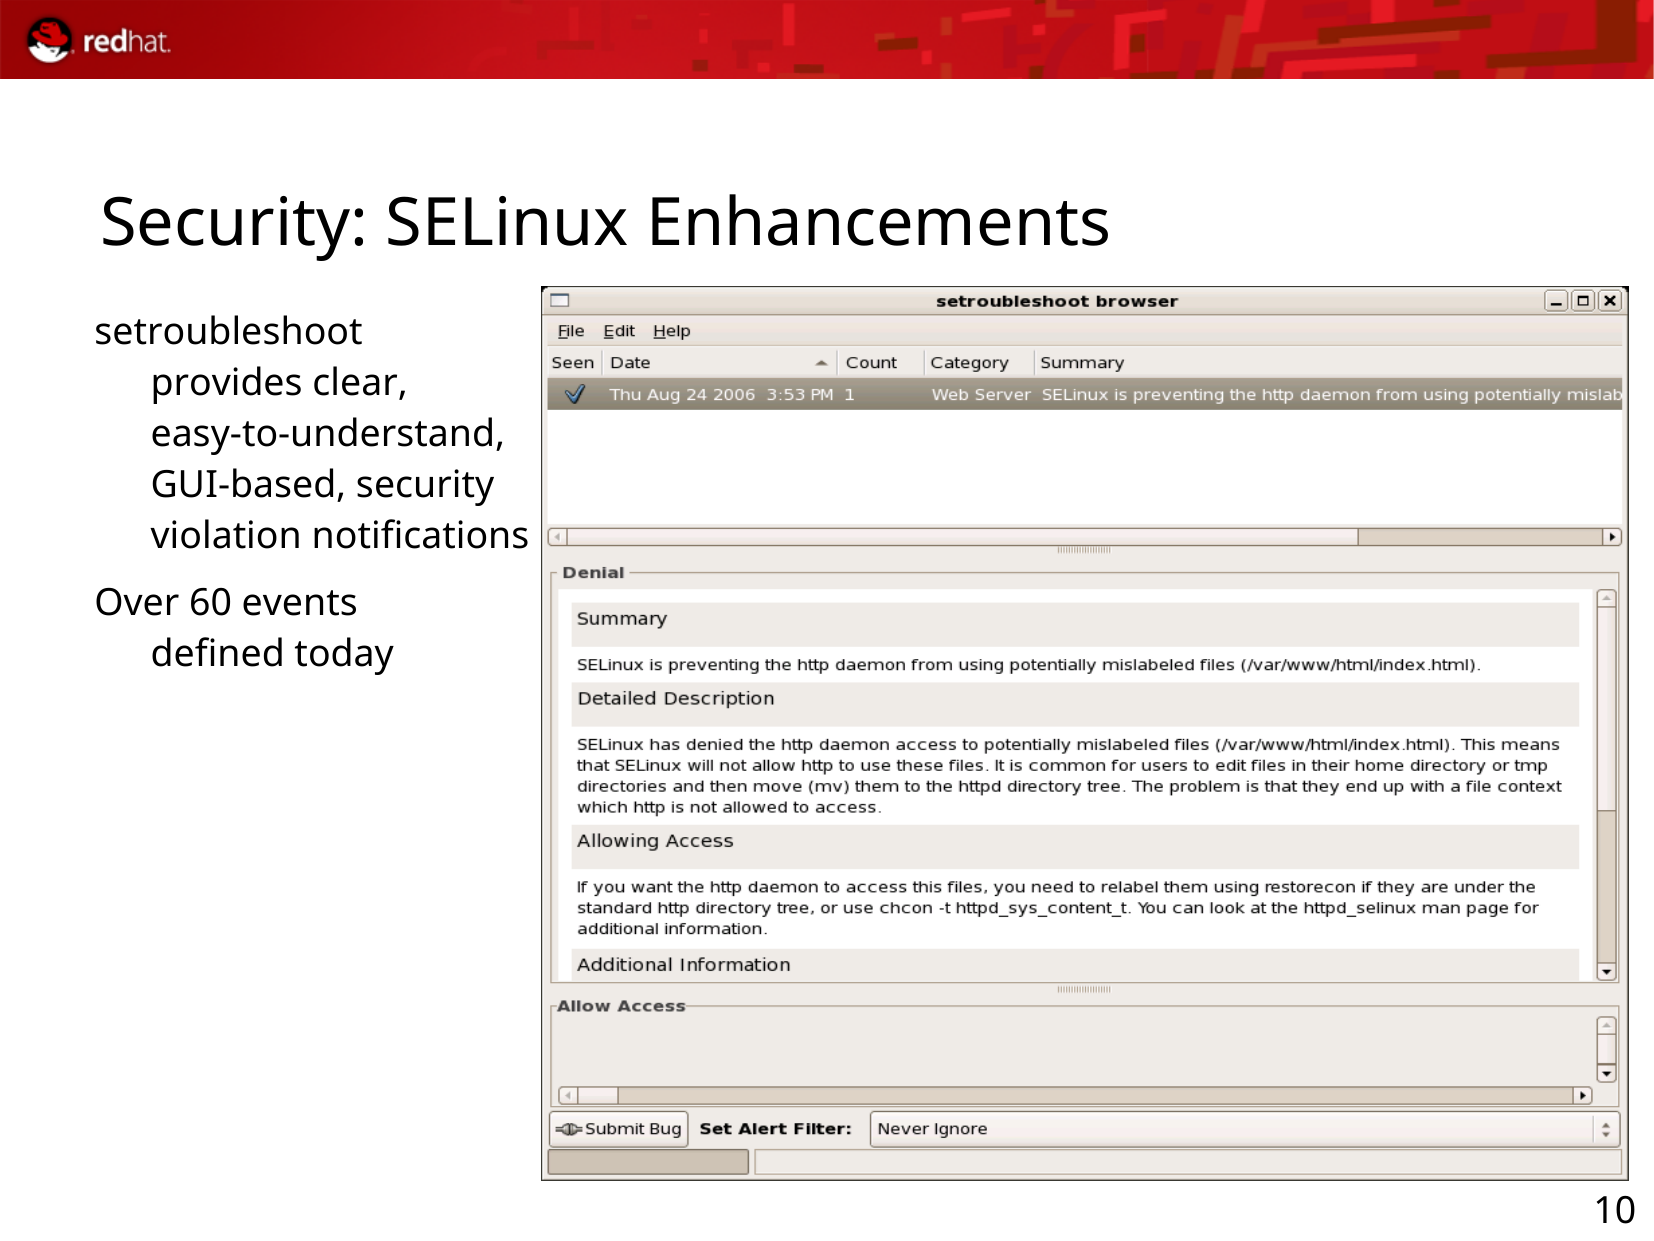

# Security: SELinux Enhancements
setroubleshoot
provides clear,
easy-to-understand,
GUI-based, security
violation notifications
Over 60 events
defined today